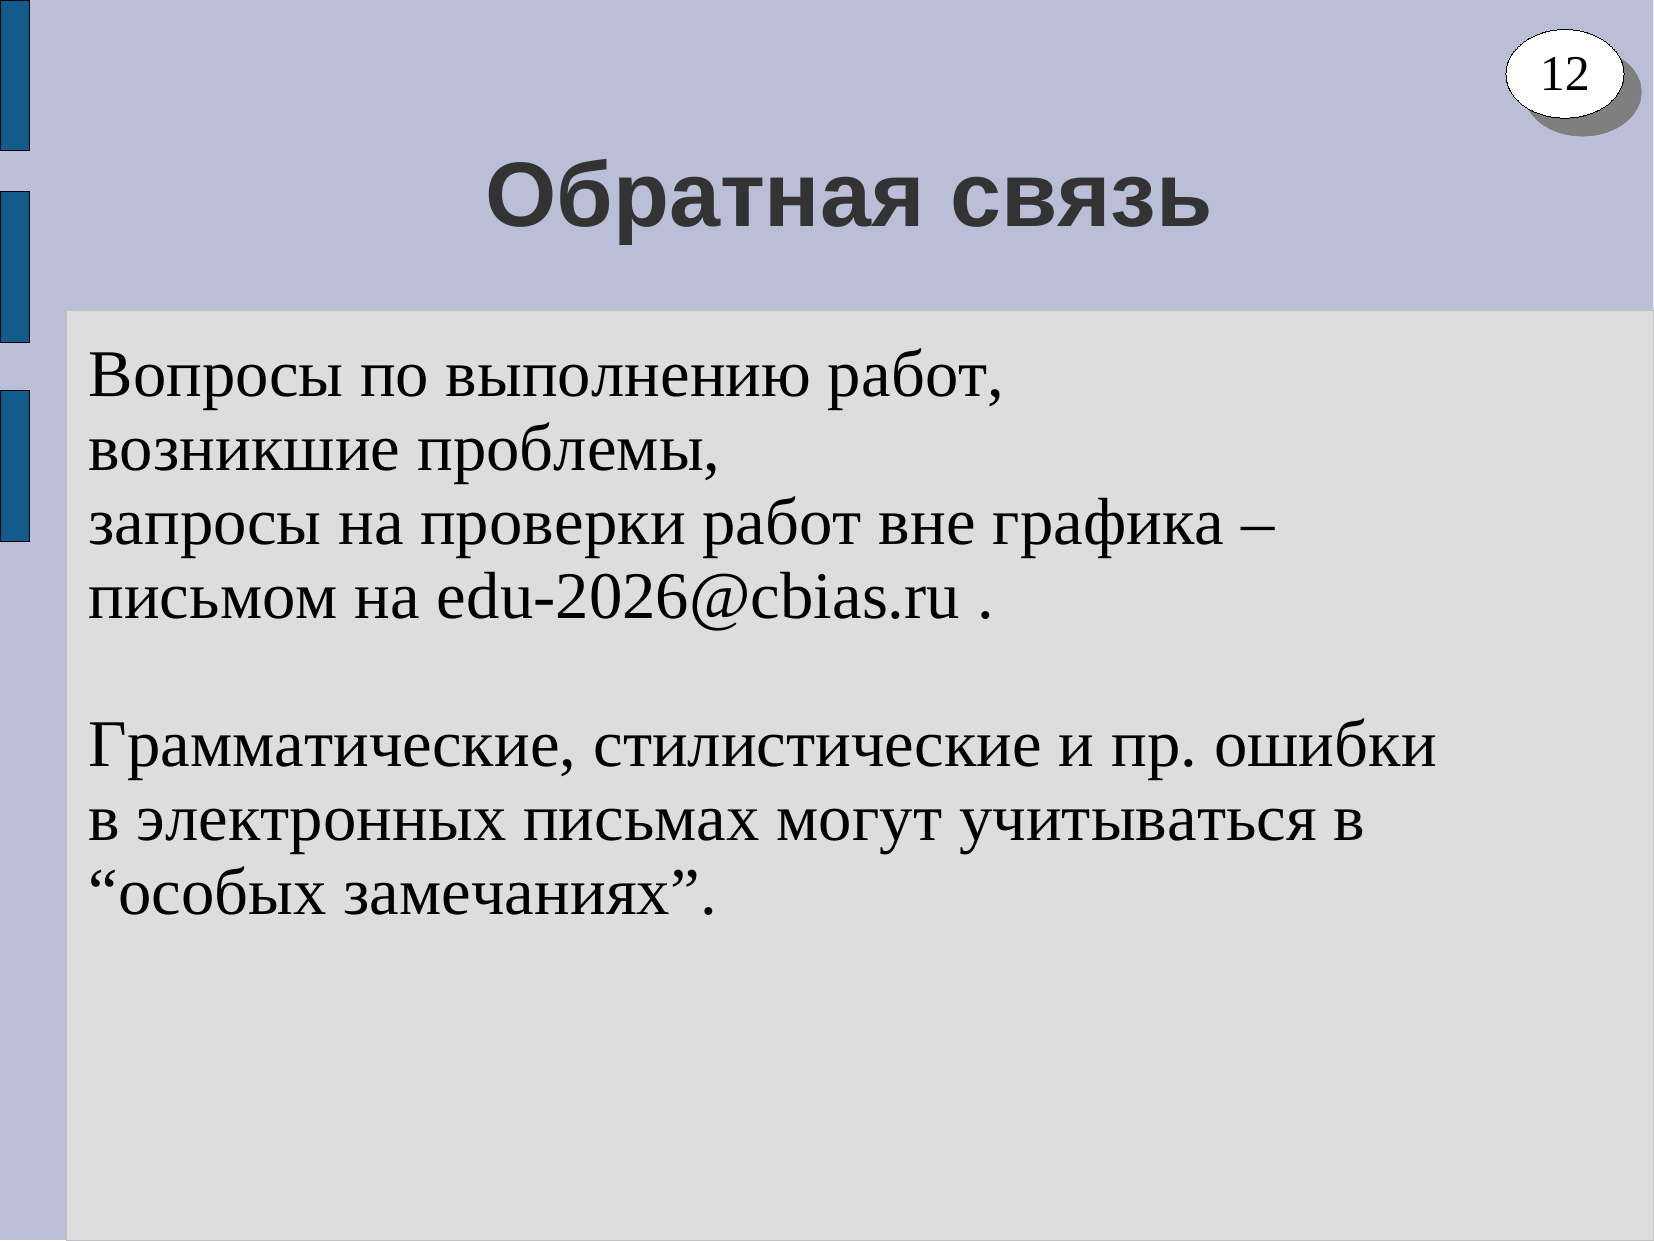

12
# Обратная связь
Вопросы по выполнению работ,
возникшие проблемы,
запросы на проверки работ вне графика –
письмом на edu-2026@cbias.ru .
Грамматические, стилистические и пр. ошибки
в электронных письмах могут учитываться в
“особых замечаниях”.